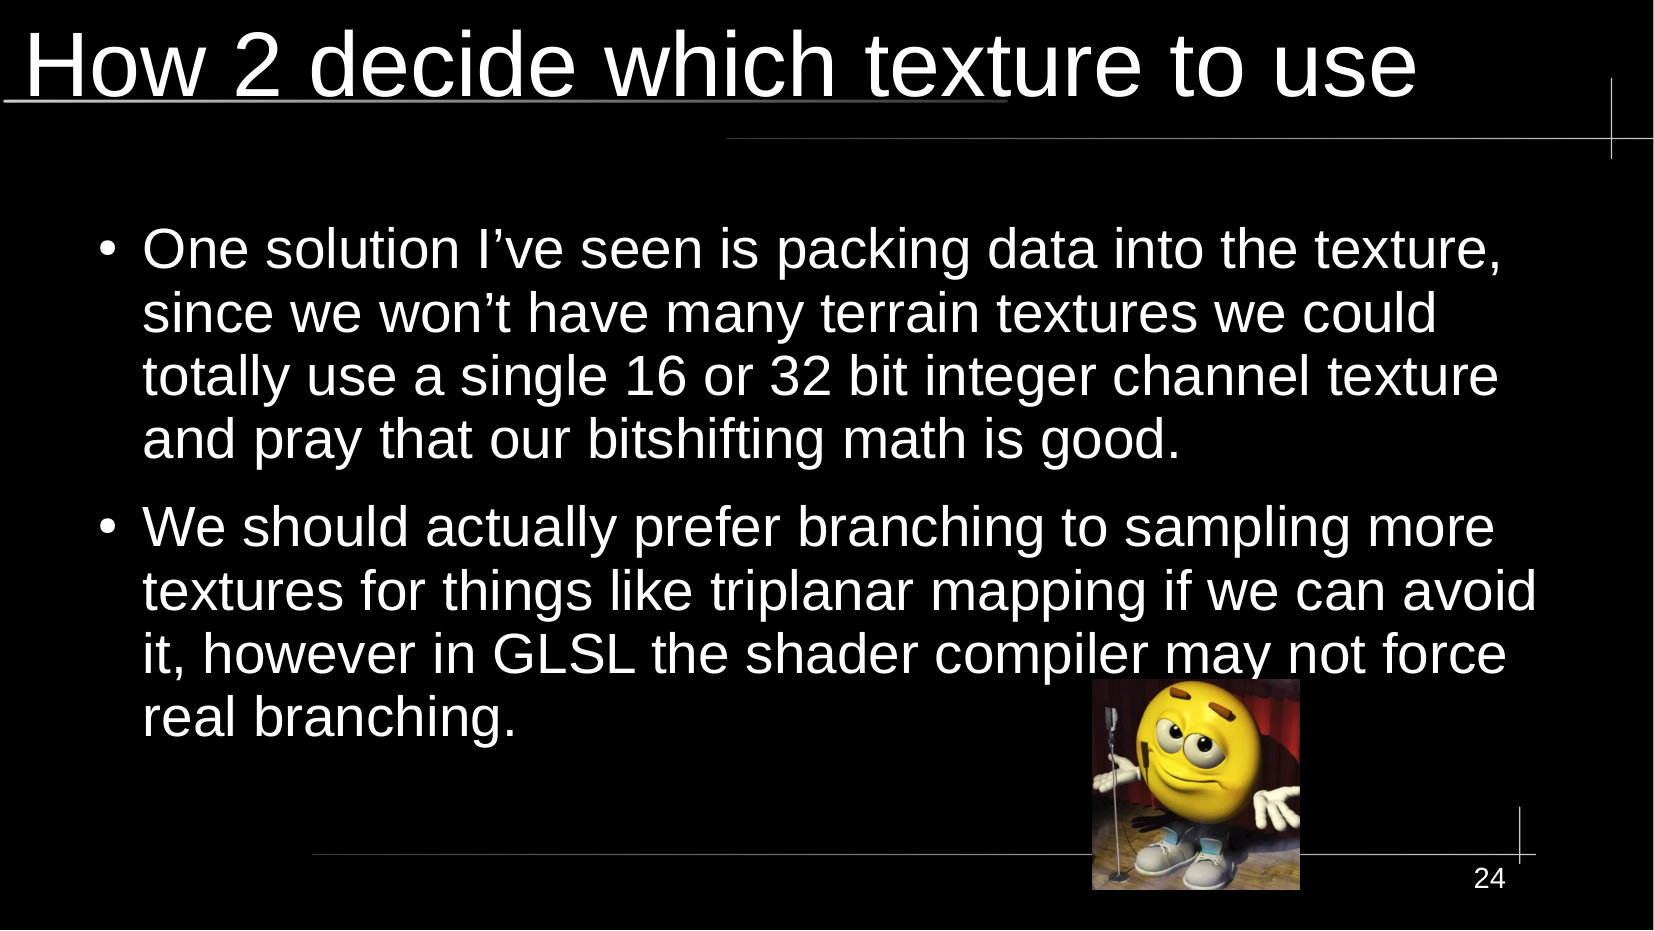

# How 2 decide which texture to use
One solution I’ve seen is packing data into the texture, since we won’t have many terrain textures we could totally use a single 16 or 32 bit integer channel texture and pray that our bitshifting math is good.
We should actually prefer branching to sampling more textures for things like triplanar mapping if we can avoid it, however in GLSL the shader compiler may not force real branching.
24